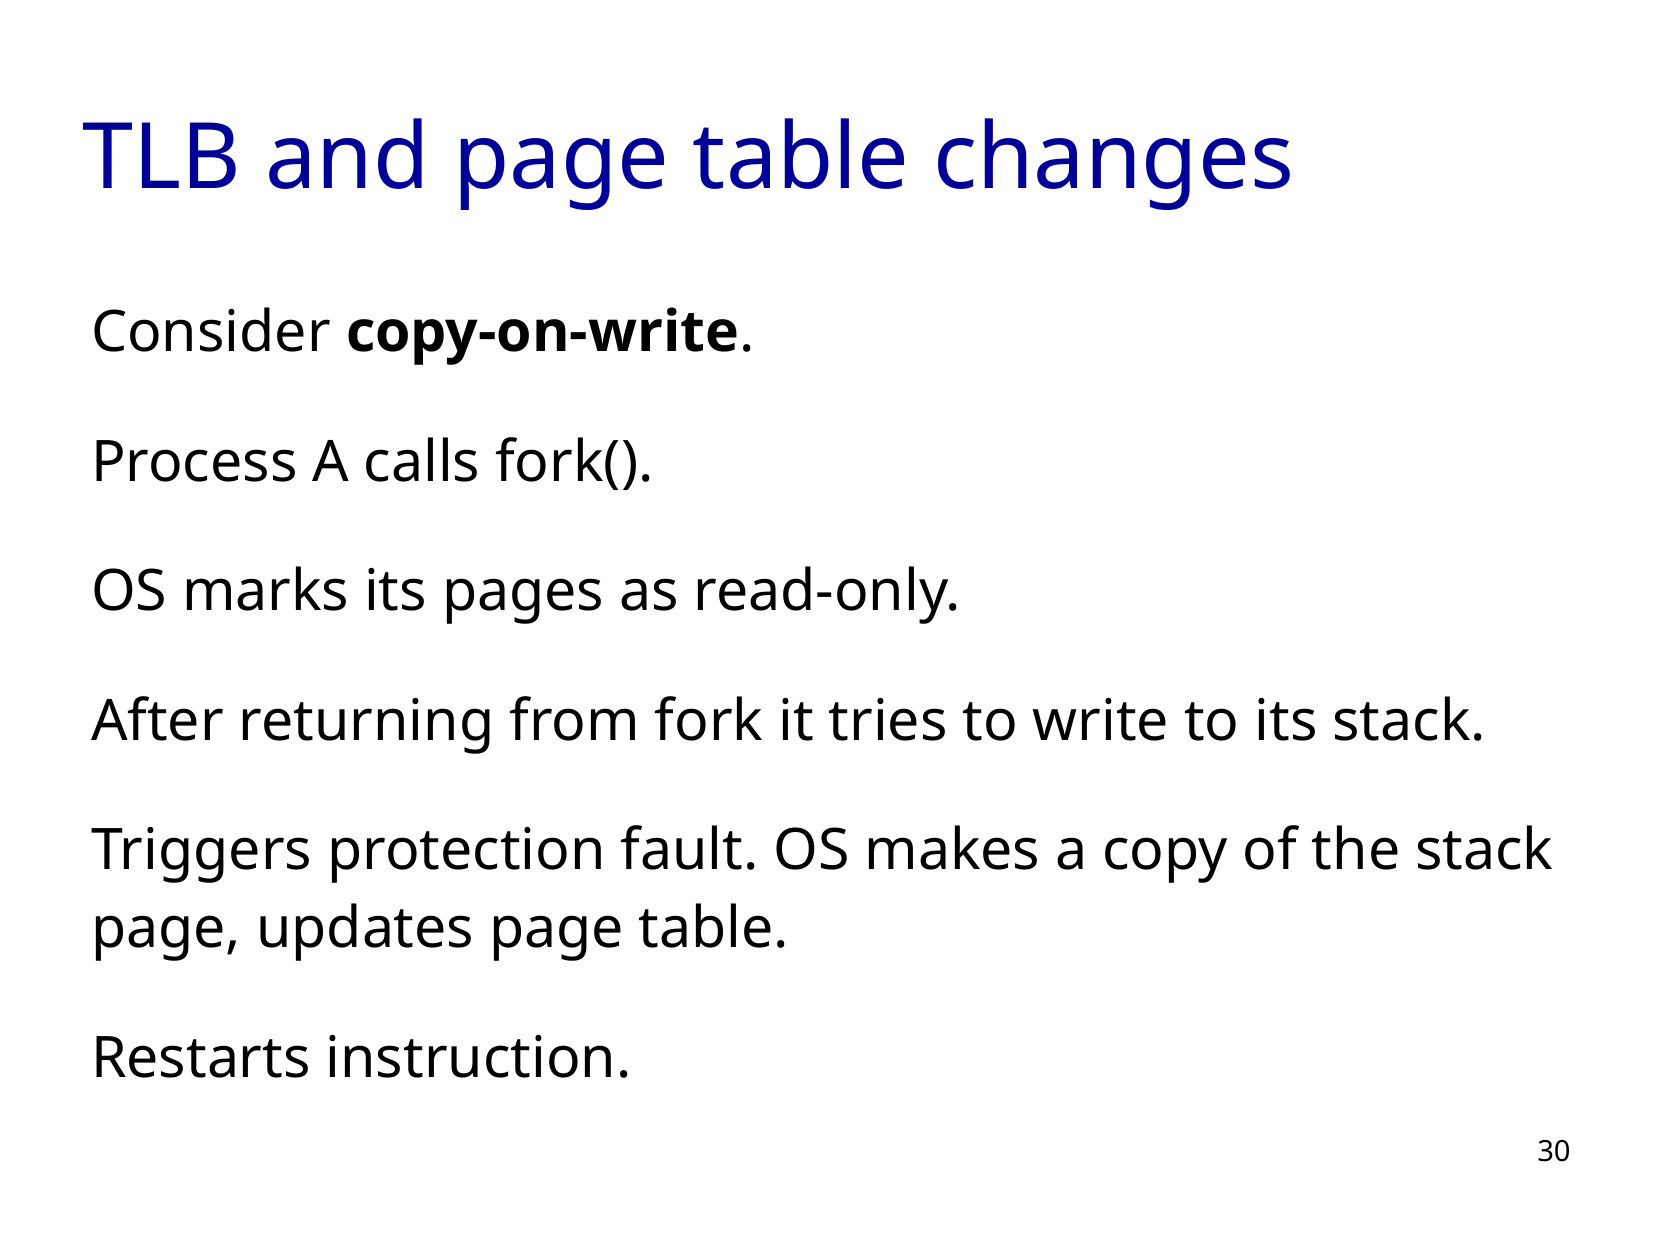

# TLB and page table changes
Consider copy-on-write.
Process A calls fork().
OS marks its pages as read-only.
After returning from fork it tries to write to its stack.
Triggers protection fault. OS makes a copy of the stack page, updates page table.
Restarts instruction.
30